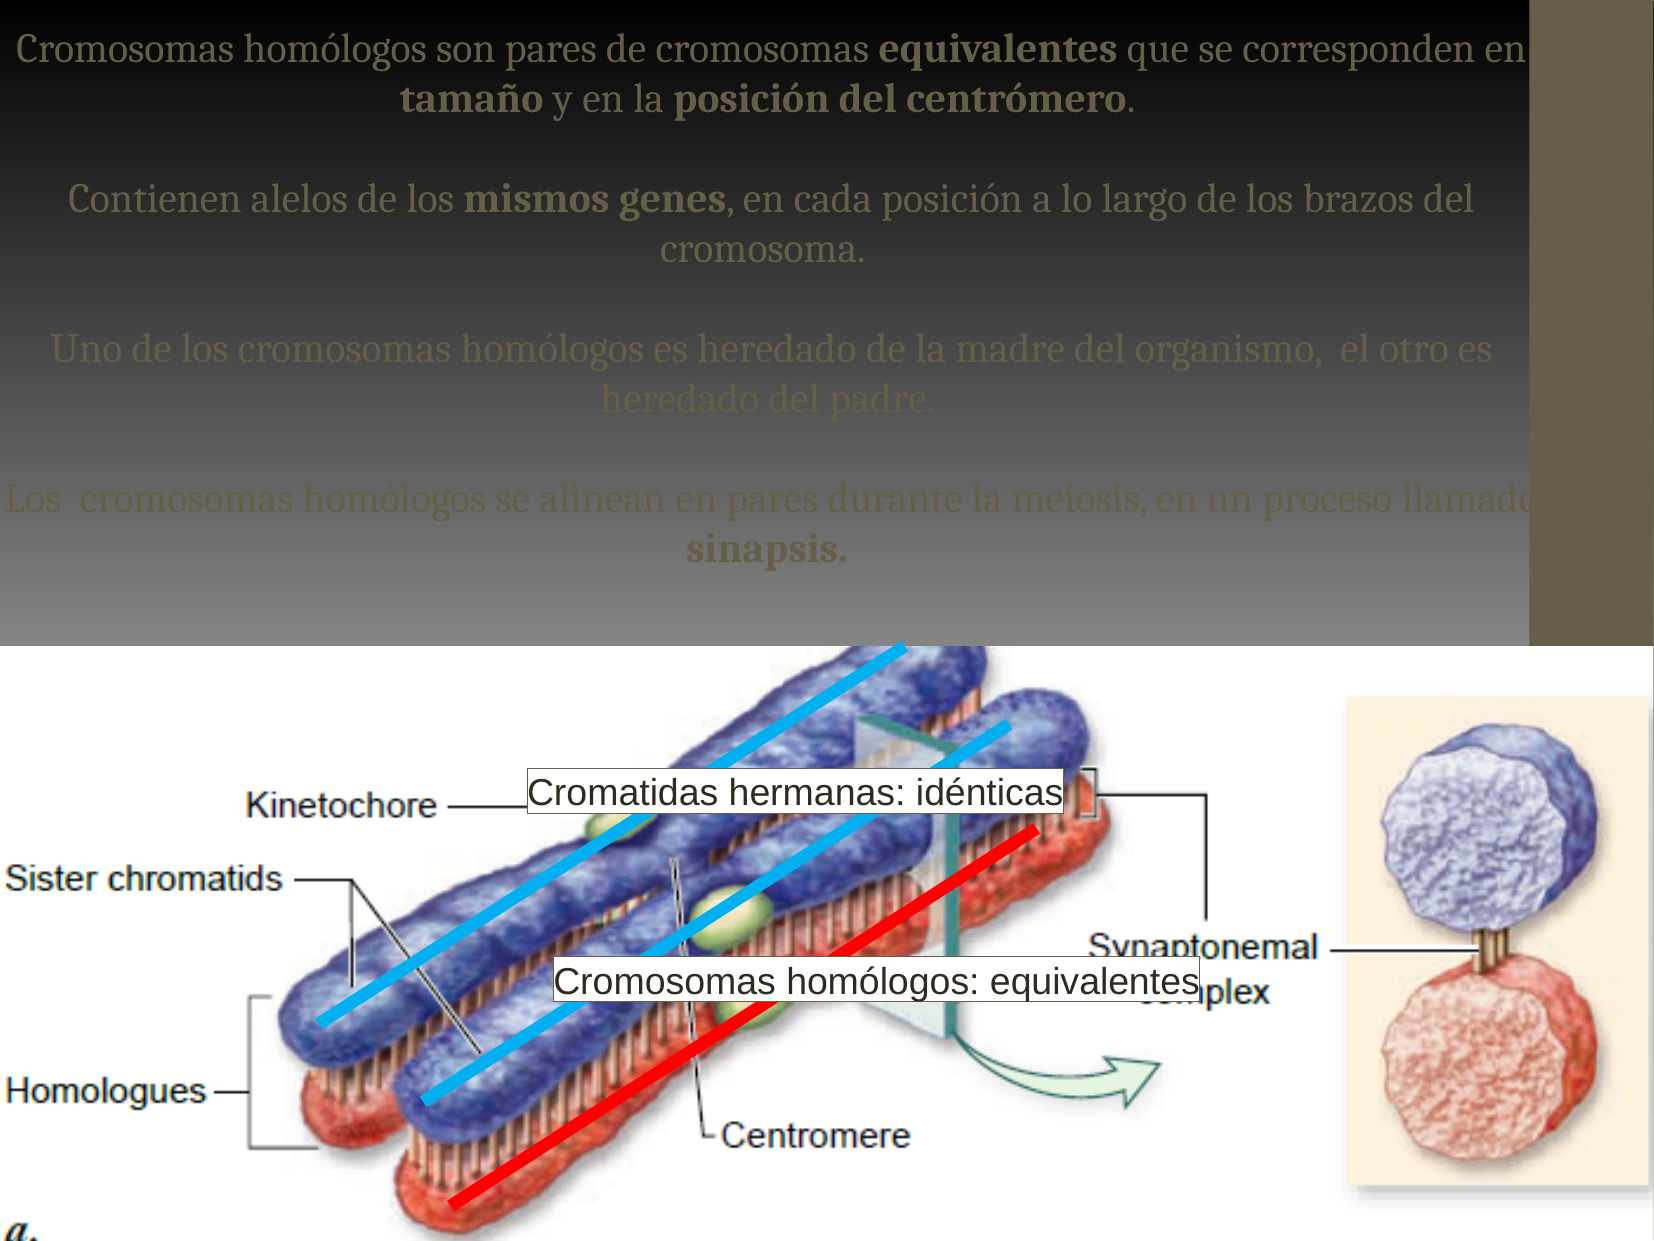

# Cromosomas homólogos son pares de cromosomas equivalentes que se corresponden en tamaño y en la posición del centrómero. Contienen alelos de los mismos genes, en cada posición a lo largo de los brazos del cromosoma. Uno de los cromosomas homólogos es heredado de la madre del organismo, el otro es heredado del padre. Los cromosomas homólogos se alinean en pares durante la meiosis, en un proceso llamado sinapsis.
Cromatidas hermanas: idénticas
Cromosomas homólogos: equivalentes